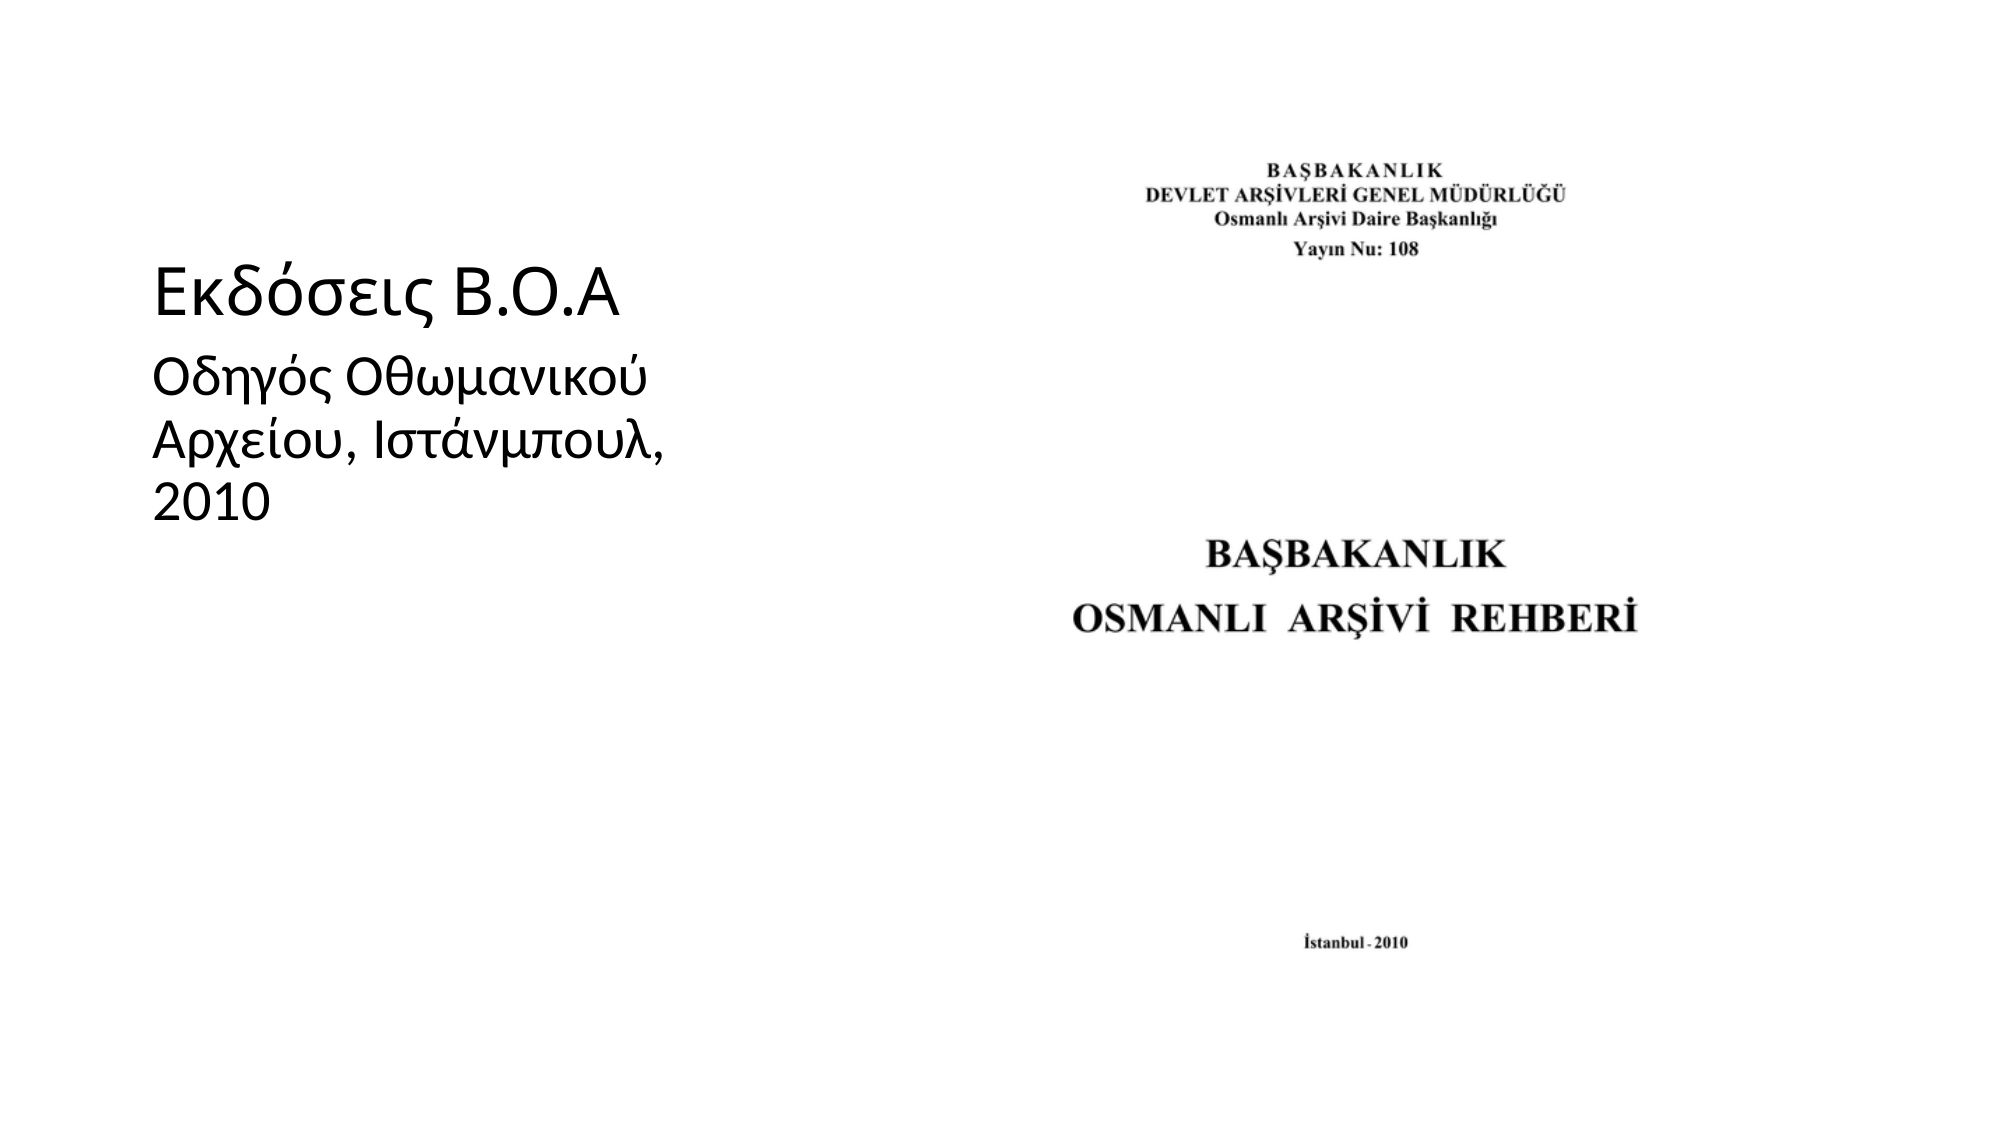

# Εκδόσεις Β.Ο.Α
Οδηγός Οθωμανικού Αρχείου, Ιστάνμπουλ, 2010